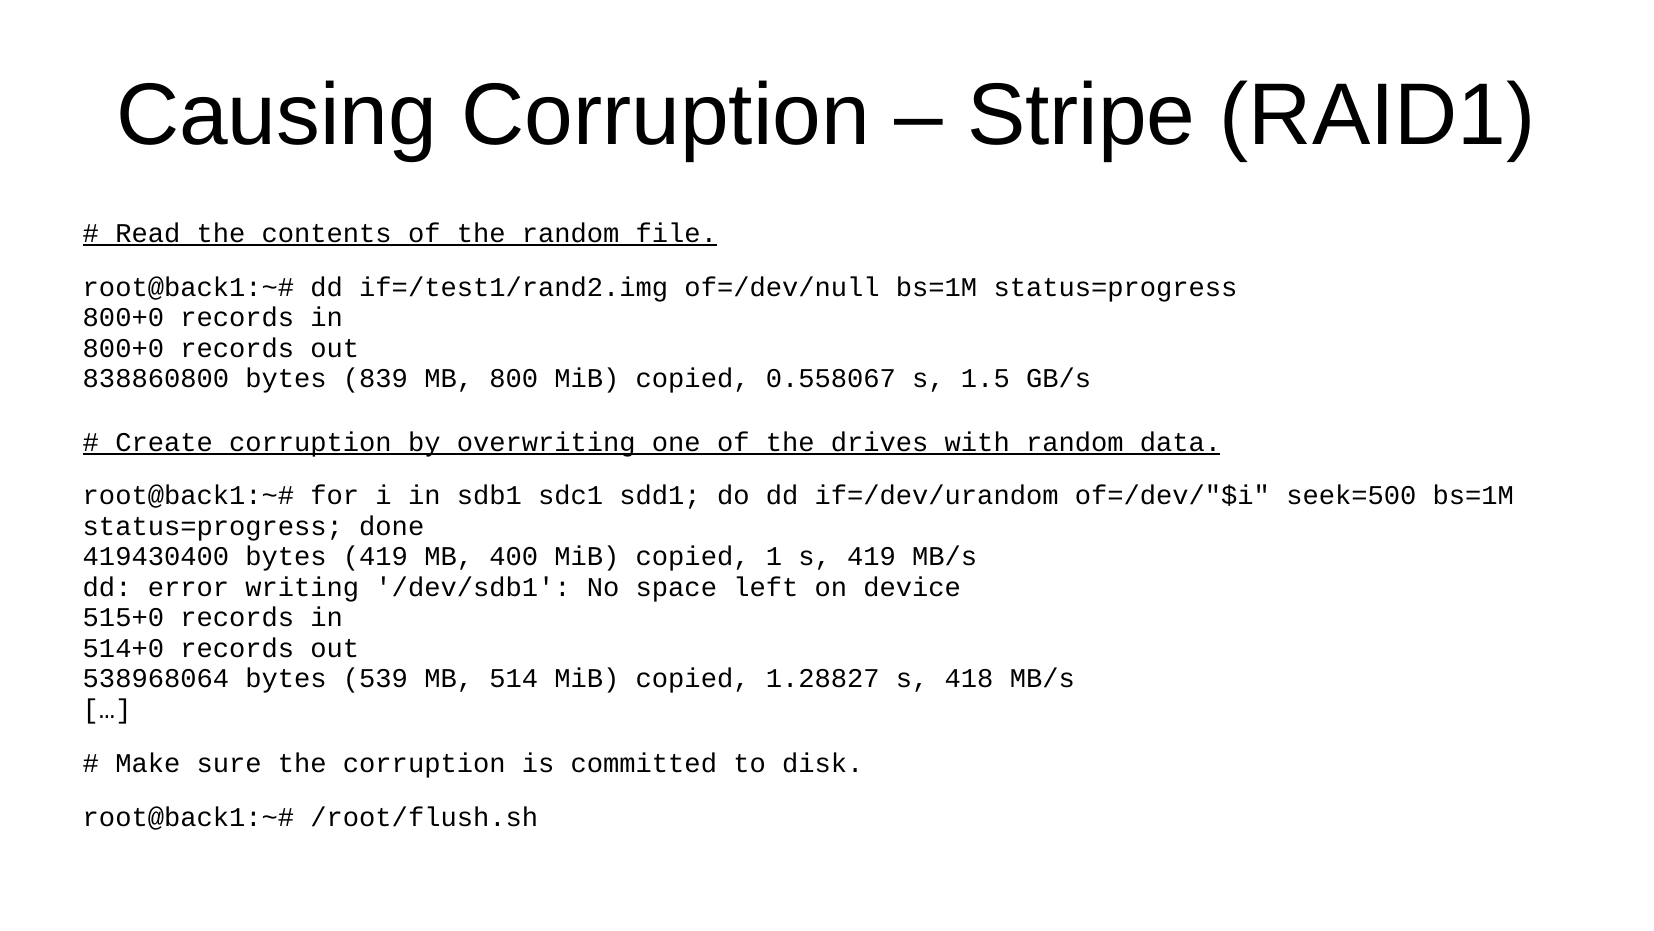

# Causing Corruption – Stripe (RAID1)
# Read the contents of the random file.
root@back1:~# dd if=/test1/rand2.img of=/dev/null bs=1M status=progress
800+0 records in
800+0 records out
838860800 bytes (839 MB, 800 MiB) copied, 0.558067 s, 1.5 GB/s
# Create corruption by overwriting one of the drives with random data.
root@back1:~# for i in sdb1 sdc1 sdd1; do dd if=/dev/urandom of=/dev/"$i" seek=500 bs=1M status=progress; done
419430400 bytes (419 MB, 400 MiB) copied, 1 s, 419 MB/s
dd: error writing '/dev/sdb1': No space left on device
515+0 records in
514+0 records out
538968064 bytes (539 MB, 514 MiB) copied, 1.28827 s, 418 MB/s
[…]
# Make sure the corruption is committed to disk.
root@back1:~# /root/flush.sh